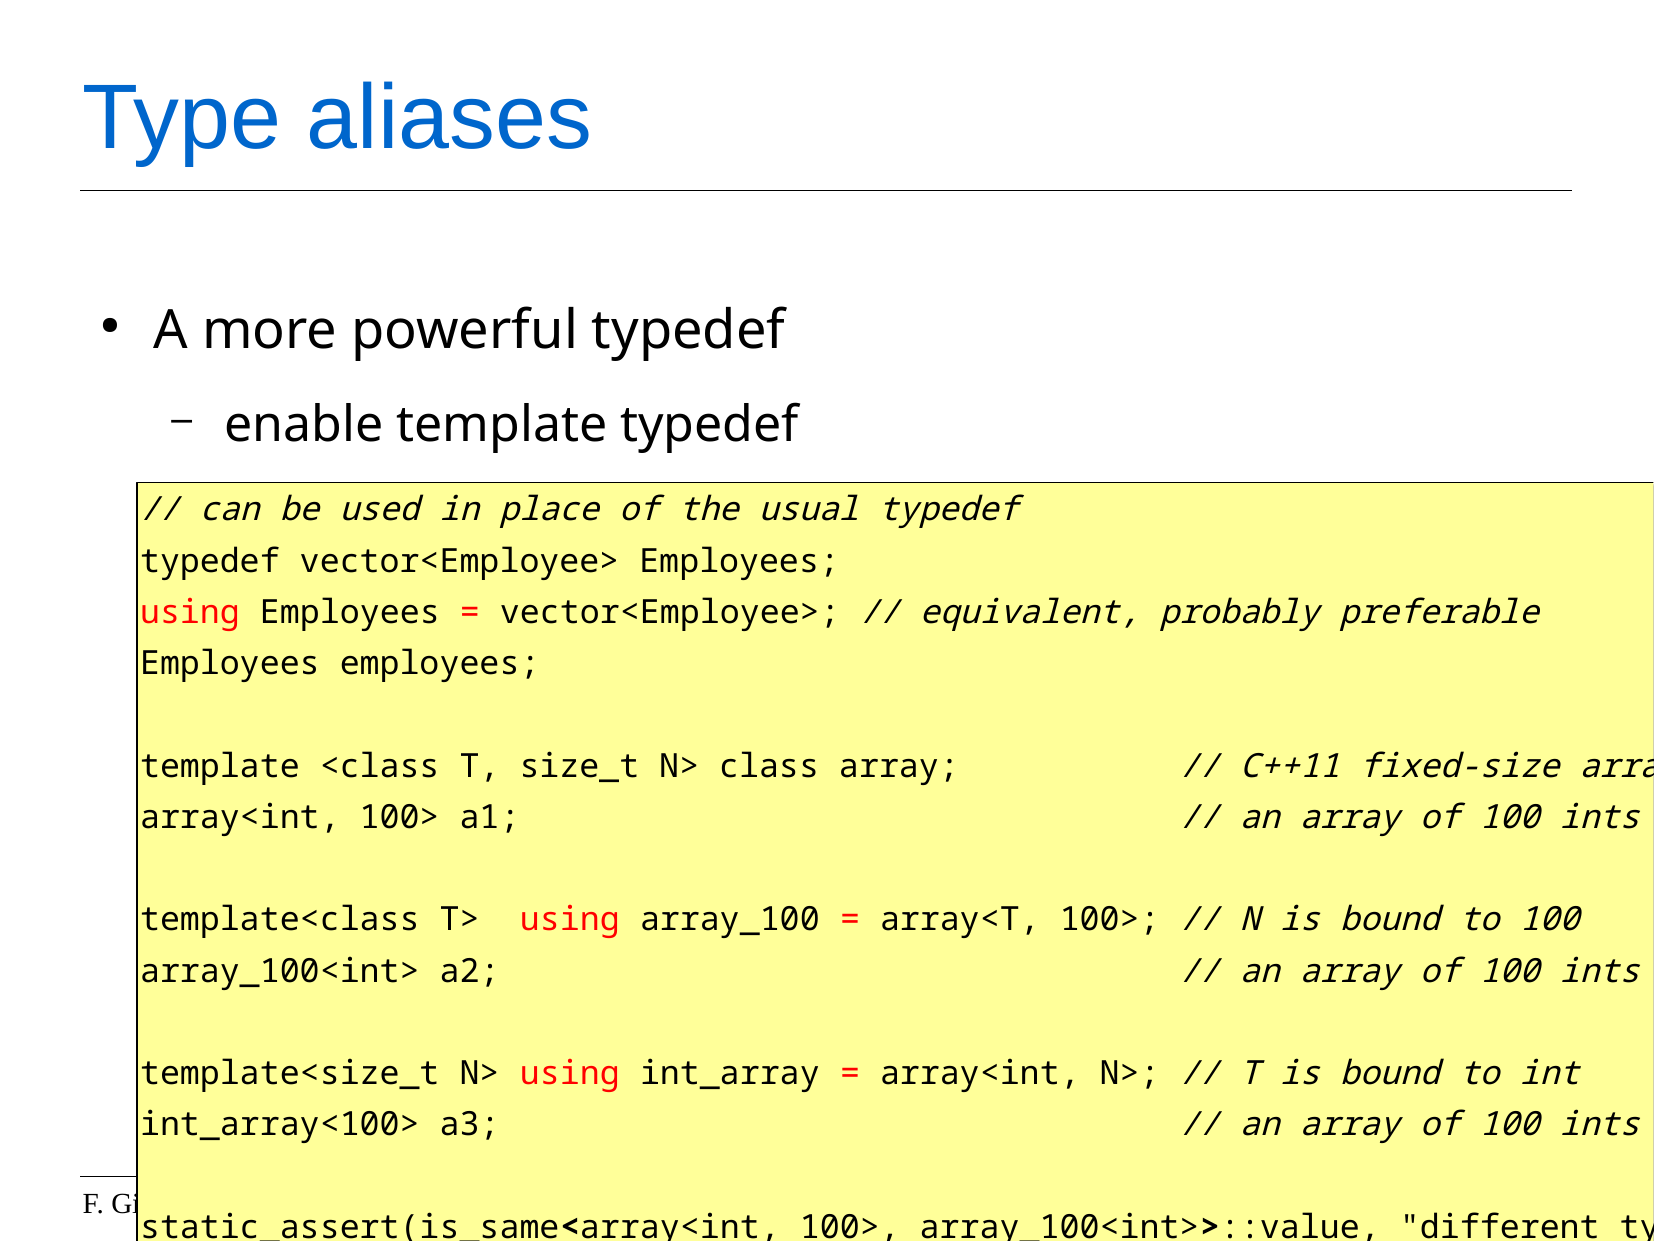

# Type aliases
A more powerful typedef
enable template typedef
// can be used in place of the usual typedef
typedef vector<Employee> Employees;
using Employees = vector<Employee>; // equivalent, probably preferable
Employees employees;
template <class T, size_t N> class array; // C++11 fixed-size array
array<int, 100> a1; // an array of 100 ints
template<class T> using array_100 = array<T, 100>; // N is bound to 100
array_100<int> a2; // an array of 100 ints
template<size_t N> using int_array = array<int, N>; // T is bound to int
int_array<100> a3; // an array of 100 ints
static_assert(is_same<array<int, 100>, array_100<int>>::value, "different types");
static_assert(is_same<array<int, 100>, int_array<100>>::value, "different types");
F. Giacomini
Efficient C++ Coding
49